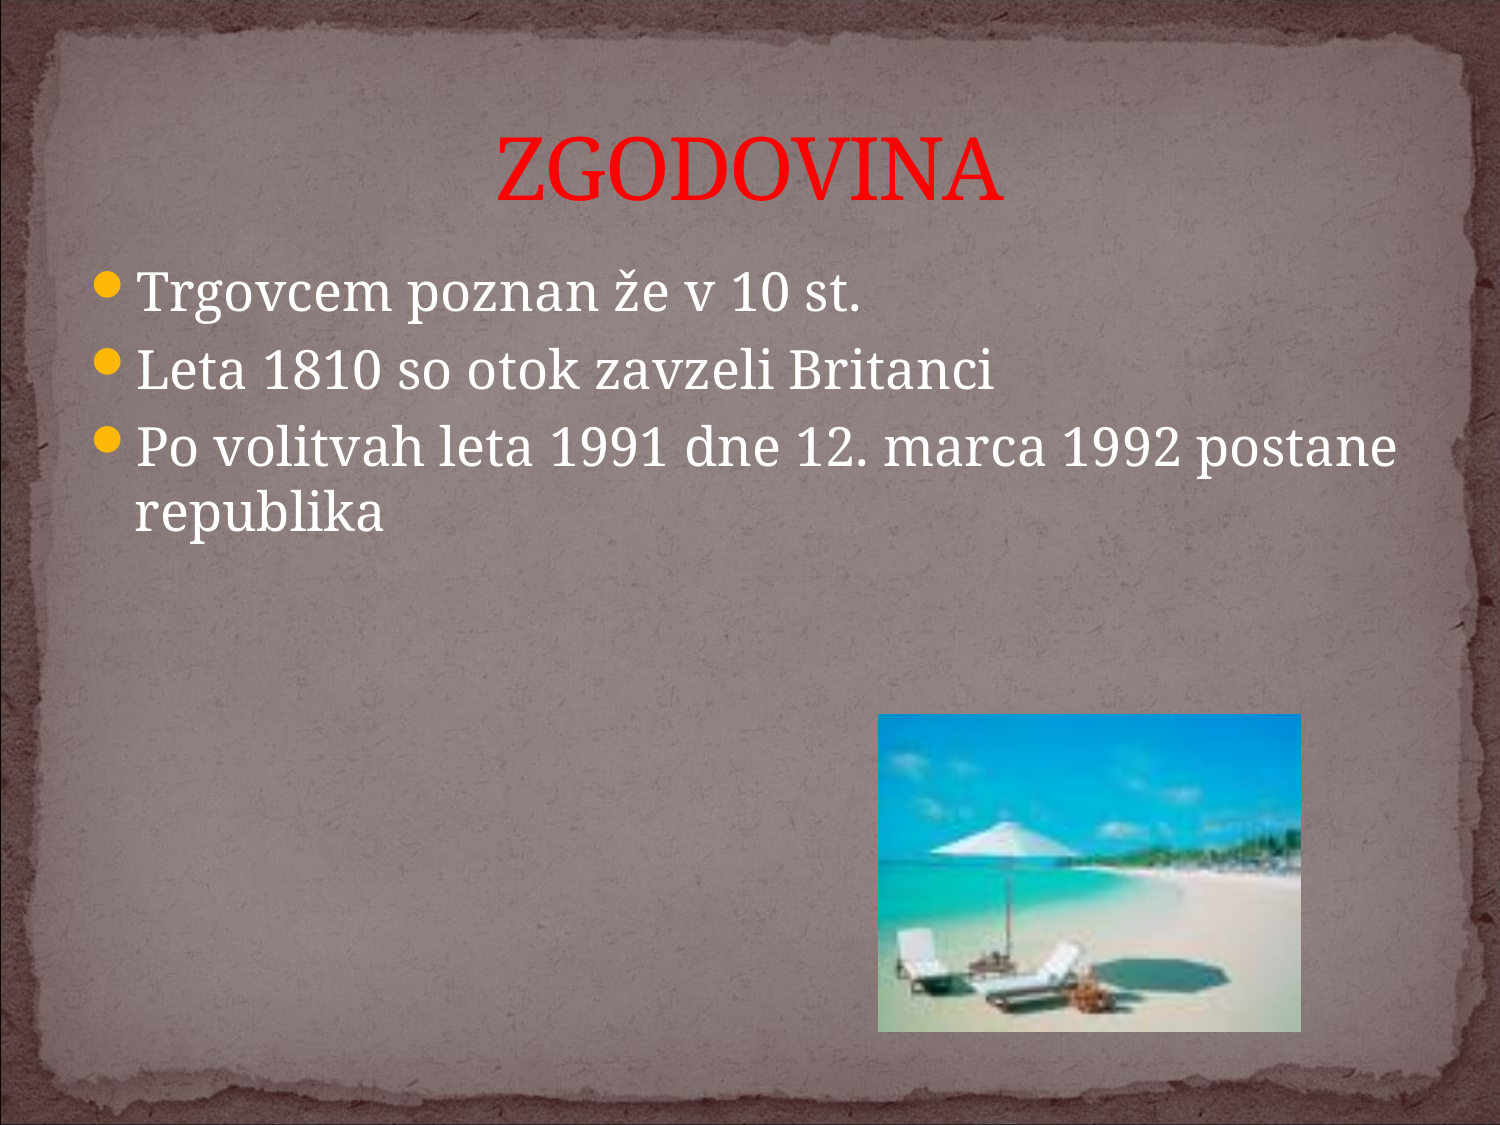

ZGODOVINA
# Trgovcem poznan že v 10 st.
Leta 1810 so otok zavzeli Britanci
Po volitvah leta 1991 dne 12. marca 1992 postane republika